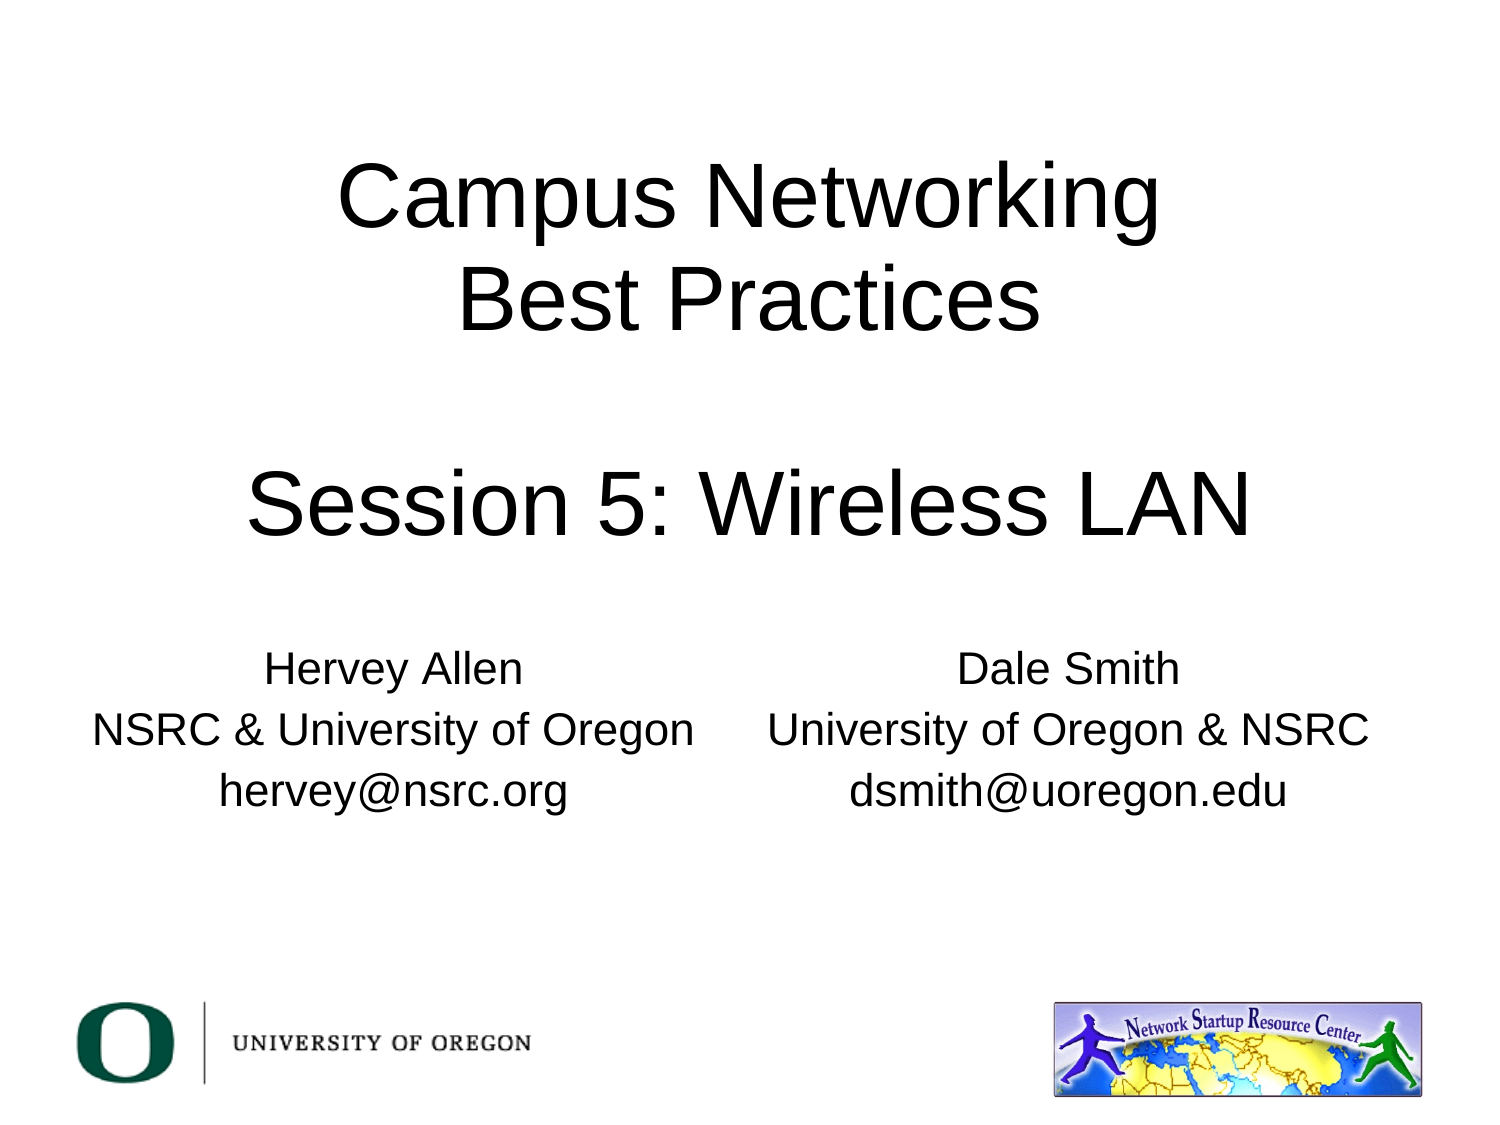

# Campus Networking Best Practices Session 5: Wireless LAN
Hervey Allen
NSRC & University of Oregon
hervey@nsrc.org
Dale Smith
University of Oregon & NSRC
dsmith@uoregon.edu